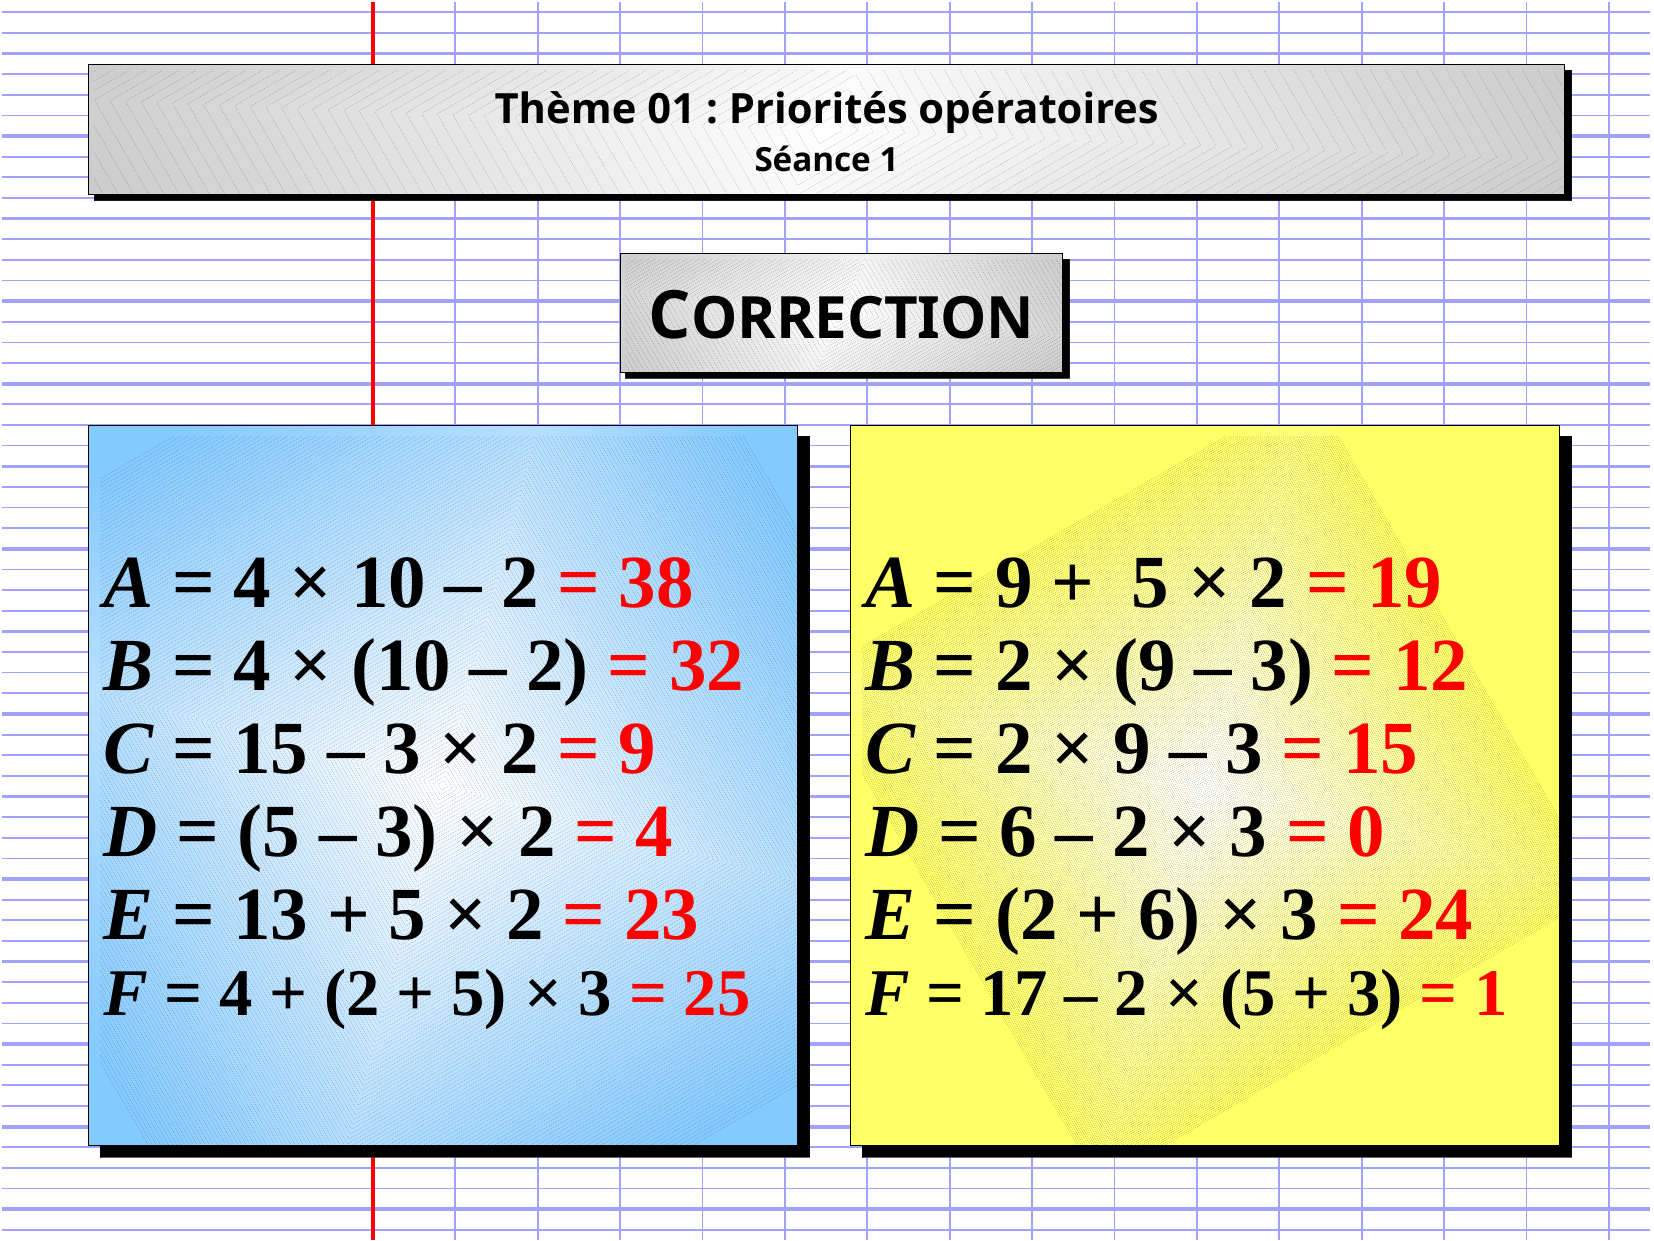

Thème XX : Xxxxxxxxxxxxxxxxxxxxxxxxxxxxxx
Séance x
Thème 1 : Priorités opératoires 1
Séance 1v
Thème 1 : Priorités opératoires 1
Séance 2
Thème 1 : Priorités opératoires 1
Séance 3
Thème 1 : Priorités opératoires 1
Séance d'évaluation
Thème 01 : Priorités opératoires
Séance 1
CORRECTION
A = 4 × 10 – 2 = 38
B = 4 × (10 – 2) = 32
C = 15 – 3 × 2 = 9
D = (5 – 3) × 2 = 4
E = 13 + 5 × 2 = 23
F = 4 + (2 + 5) × 3 = 25
A = 9 + 5 × 2 = 19
B = 2 × (9 – 3) = 12
C = 2 × 9 – 3 = 15
D = 6 – 2 × 3 = 0
E = (2 + 6) × 3 = 24
F = 17 – 2 × (5 + 3) = 1